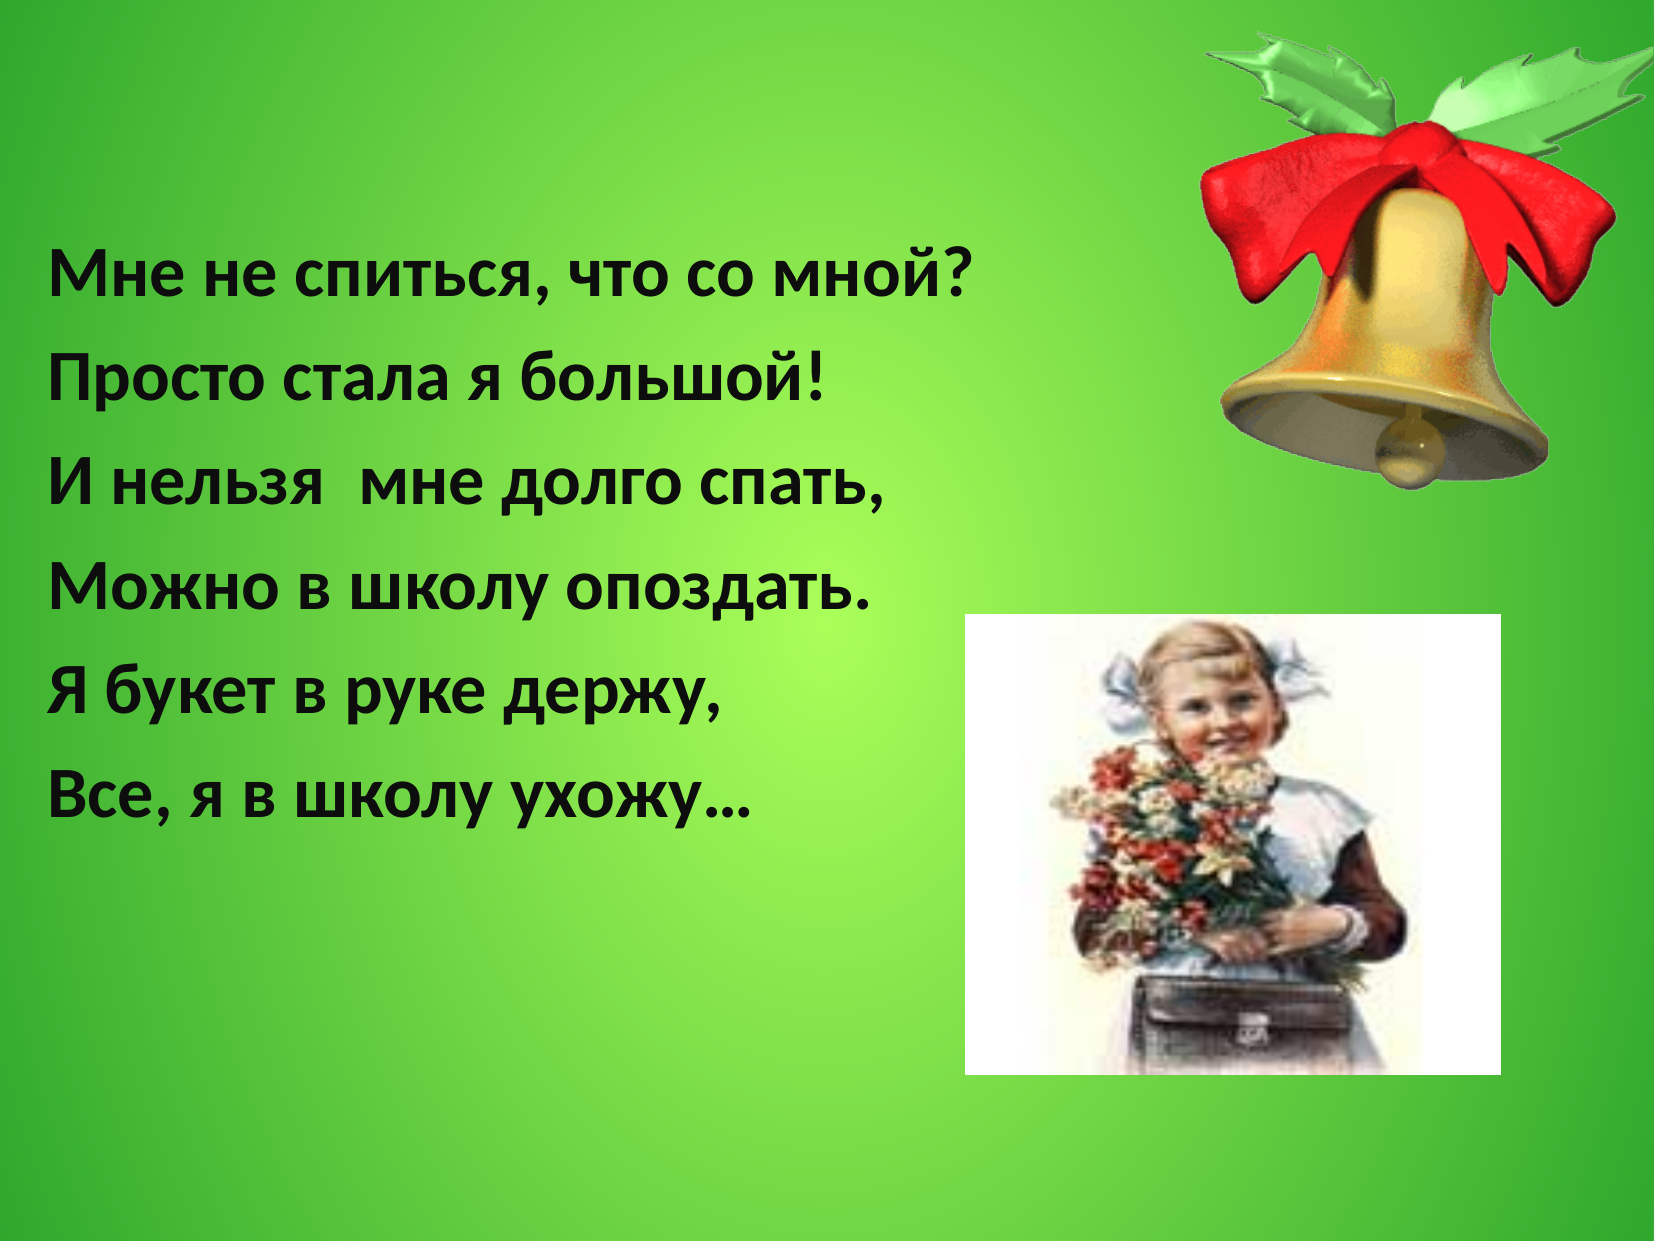

# Мне не спиться, что со мной?
Просто стала я большой!
И нельзя мне долго спать,
Можно в школу опоздать.
Я букет в руке держу,
Все, я в школу ухожу…